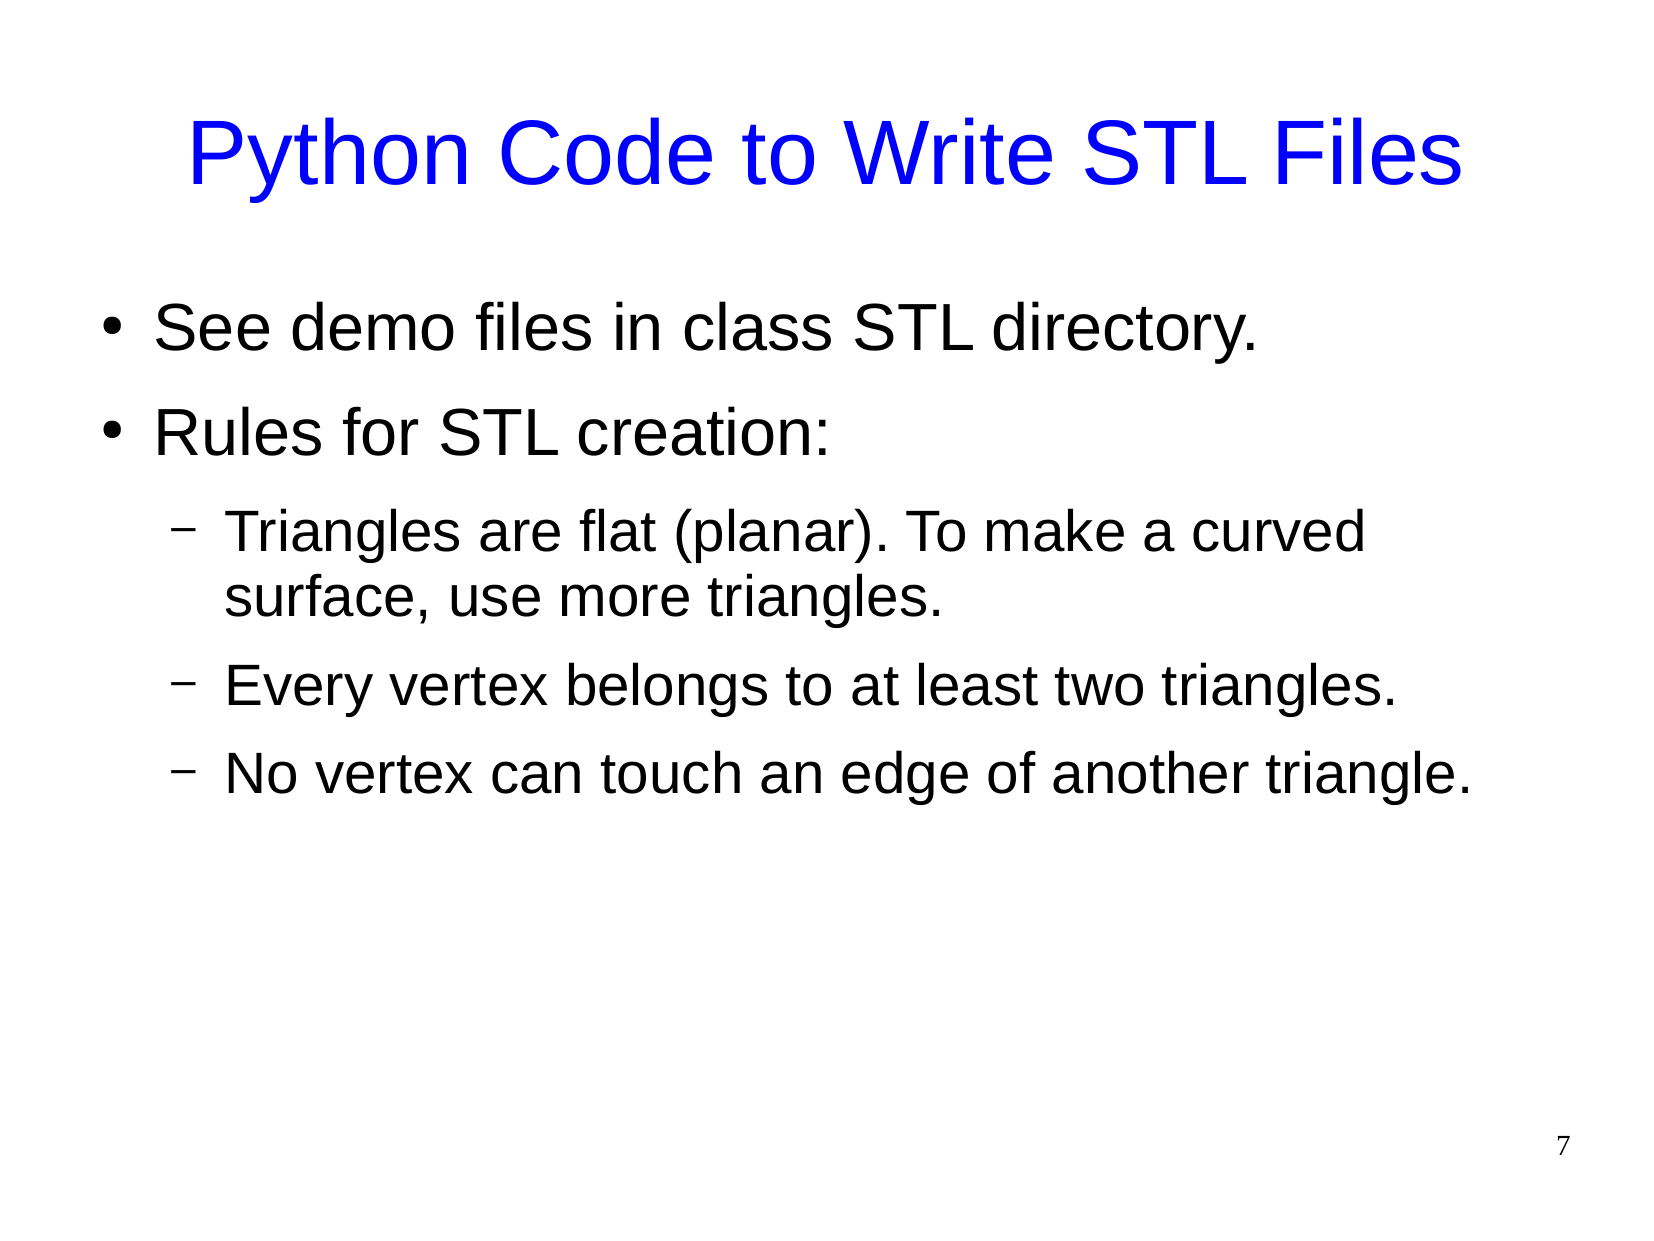

# Python Code to Write STL Files
See demo files in class STL directory.
Rules for STL creation:
Triangles are flat (planar). To make a curved surface, use more triangles.
Every vertex belongs to at least two triangles.
No vertex can touch an edge of another triangle.
7